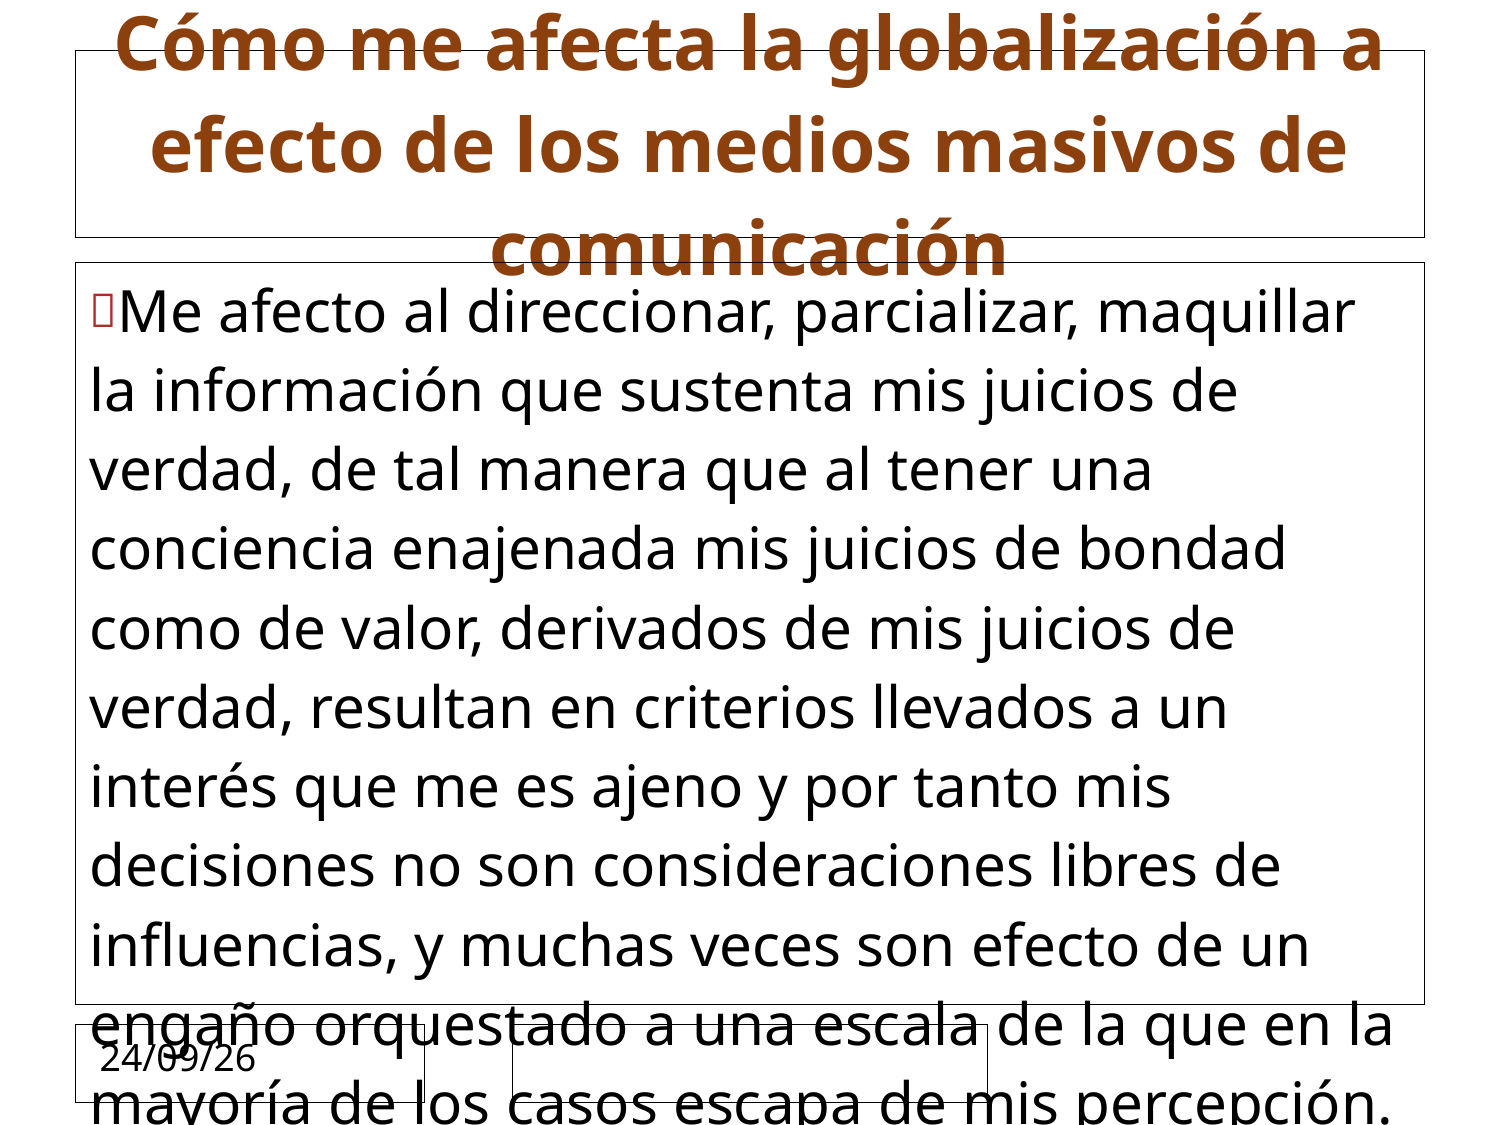

# Cómo me afecta la globalización a efecto de los medios masivos de comunicación
Me afecto al direccionar, parcializar, maquillar la información que sustenta mis juicios de verdad, de tal manera que al tener una conciencia enajenada mis juicios de bondad como de valor, derivados de mis juicios de verdad, resultan en criterios llevados a un interés que me es ajeno y por tanto mis decisiones no son consideraciones libres de influencias, y muchas veces son efecto de un engaño orquestado a una escala de la que en la mayoría de los casos escapa de mis percepción.